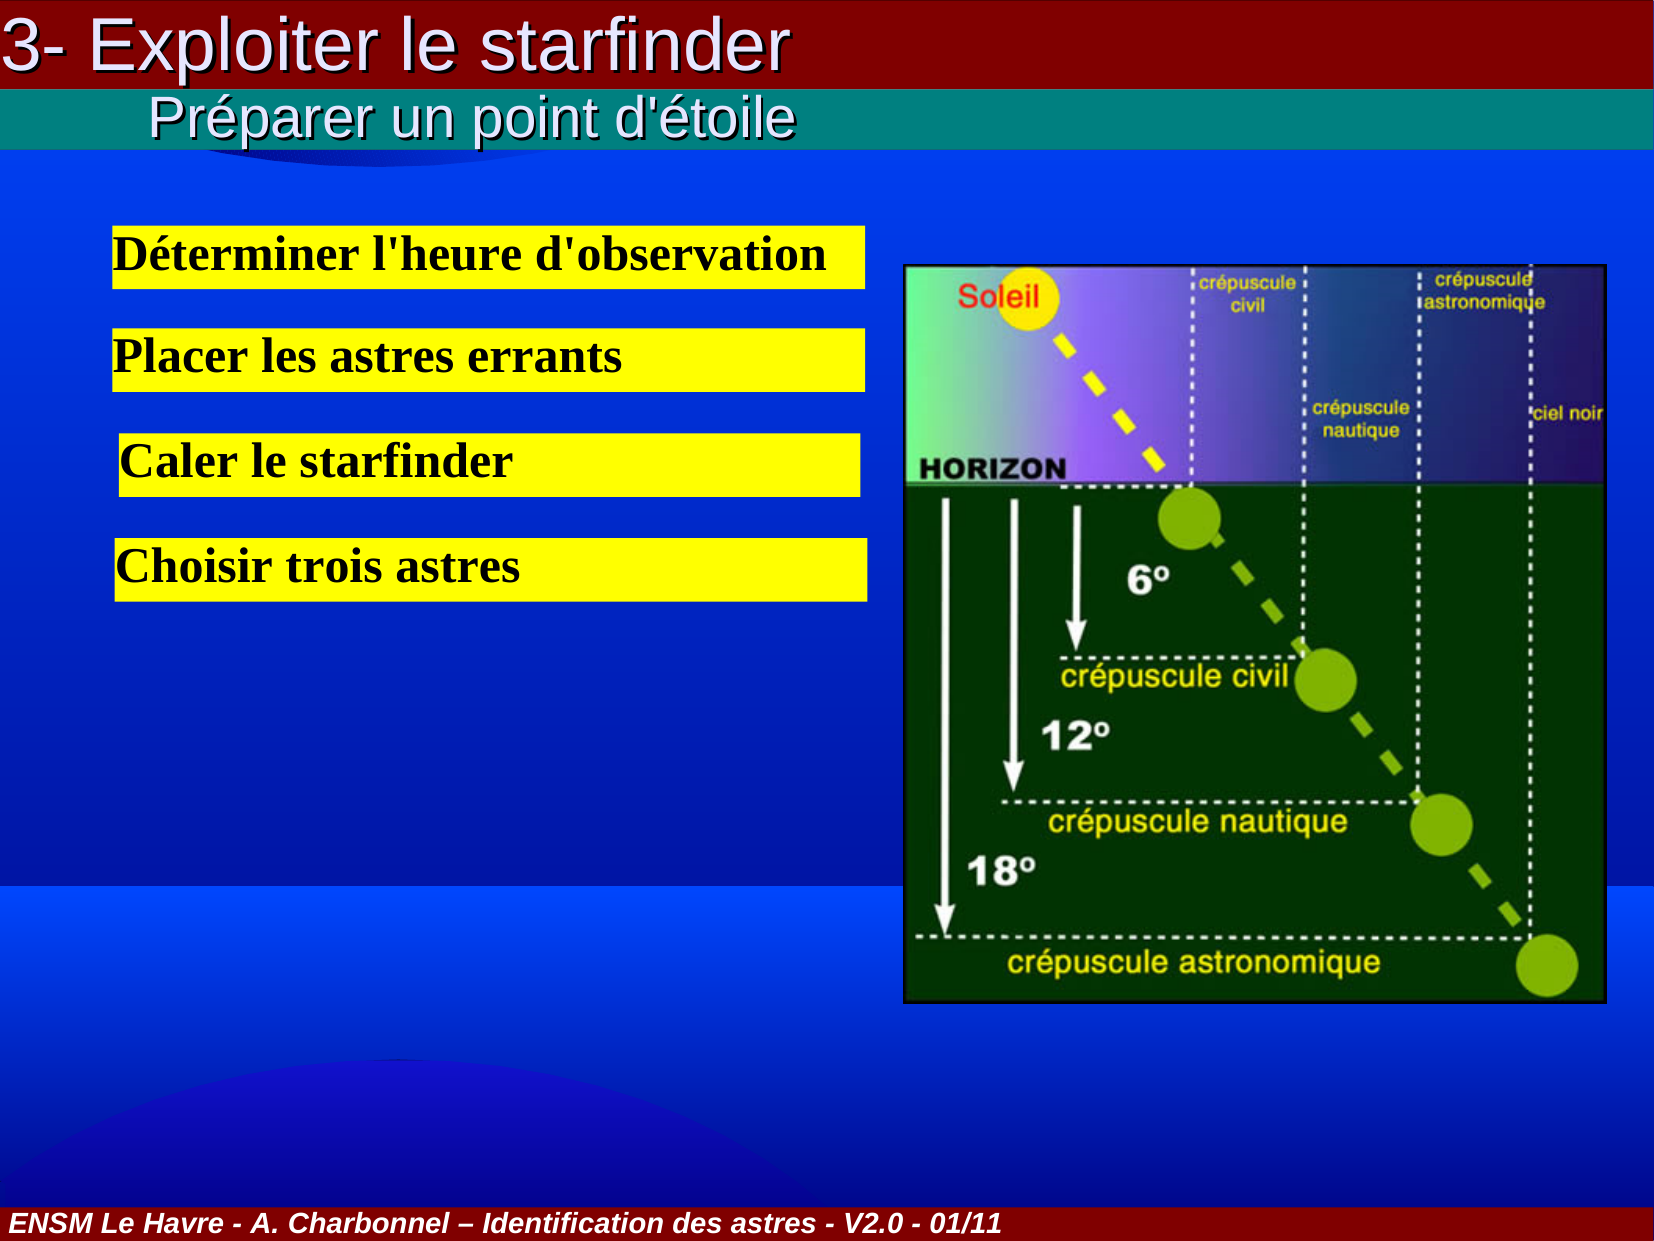

3- Exploiter le starfinder
# Préparer un point d'étoile
Déterminer l'heure d'observation
Placer les astres errants
Caler le starfinder
Choisir trois astres
 ENSM Le Havre - A. Charbonnel – Identification des astres - V2.0 - 01/11